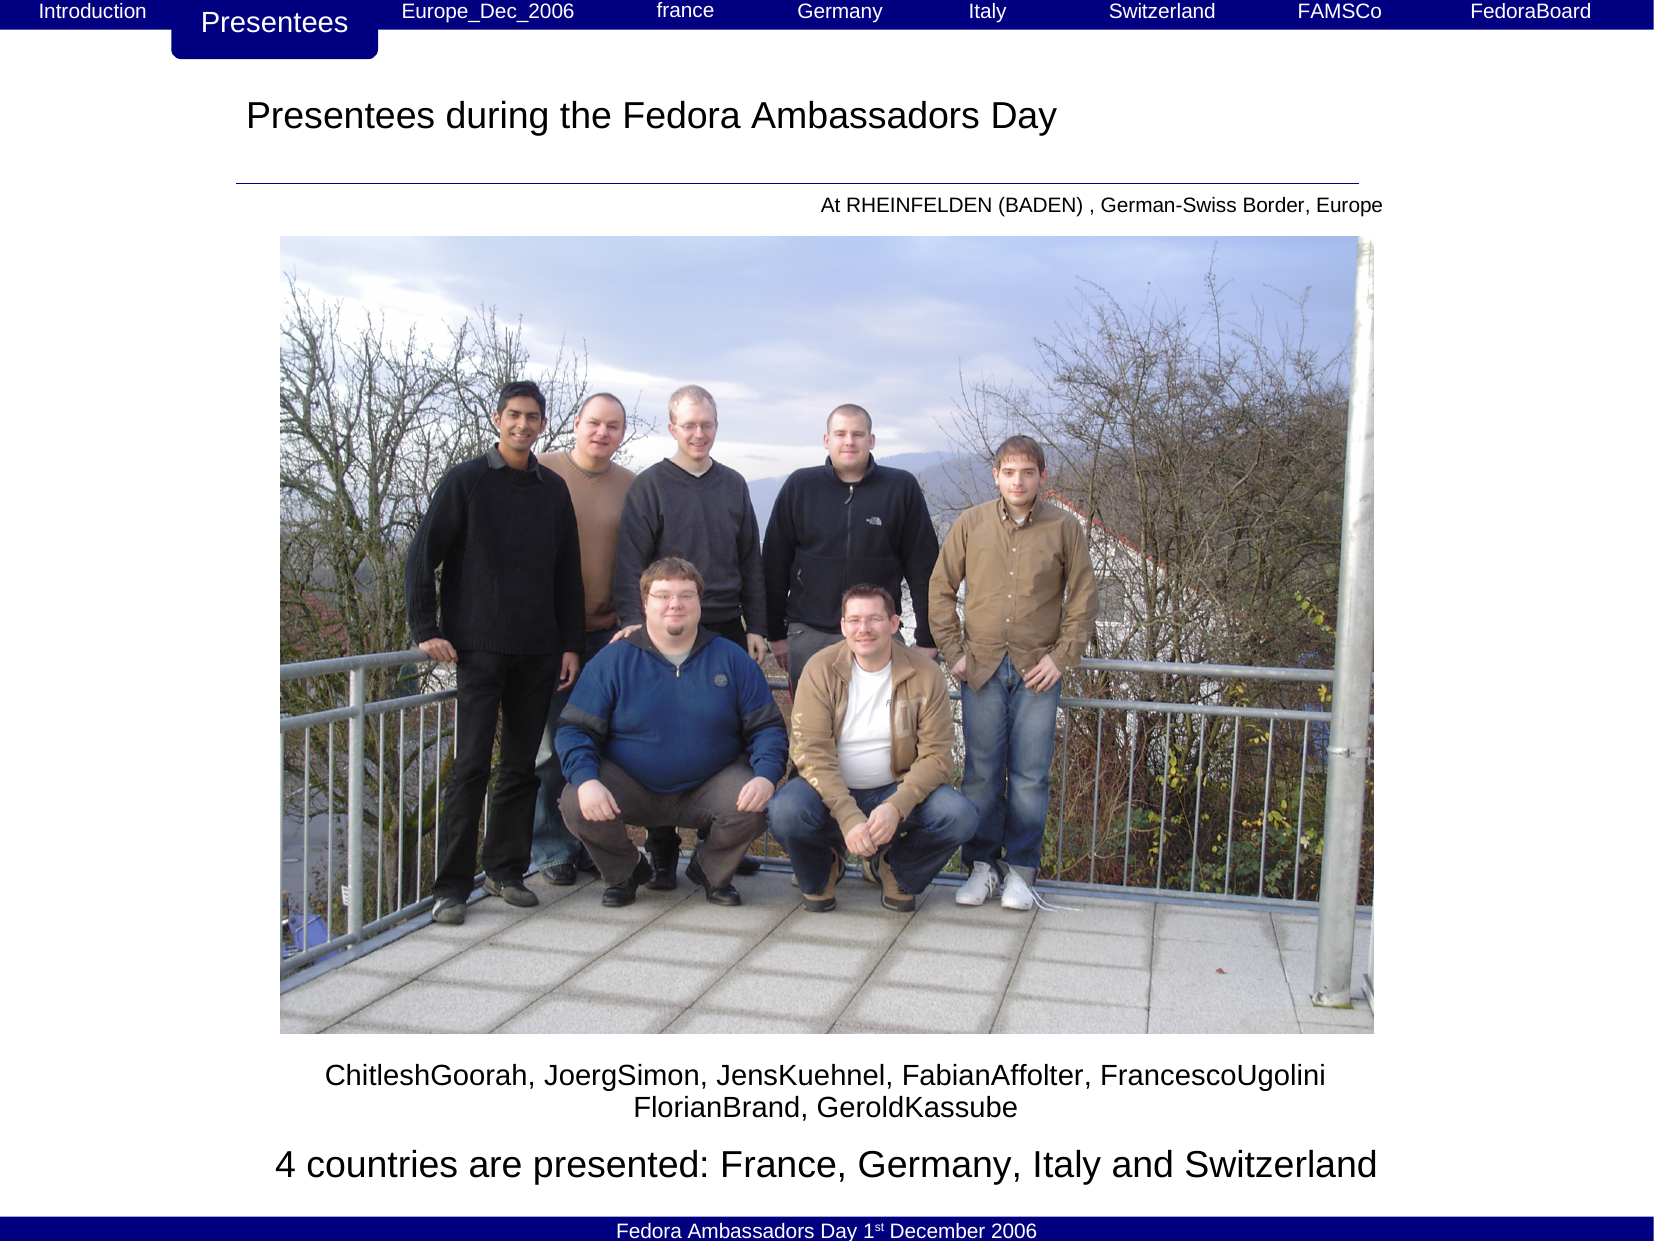

Presentees
Presentees during the Fedora Ambassadors Day
At RHEINFELDEN (BADEN) , German-Swiss Border, Europe
ChitleshGoorah, JoergSimon, JensKuehnel, FabianAffolter, FrancescoUgolini
FlorianBrand, GeroldKassube
4 countries are presented: France, Germany, Italy and Switzerland